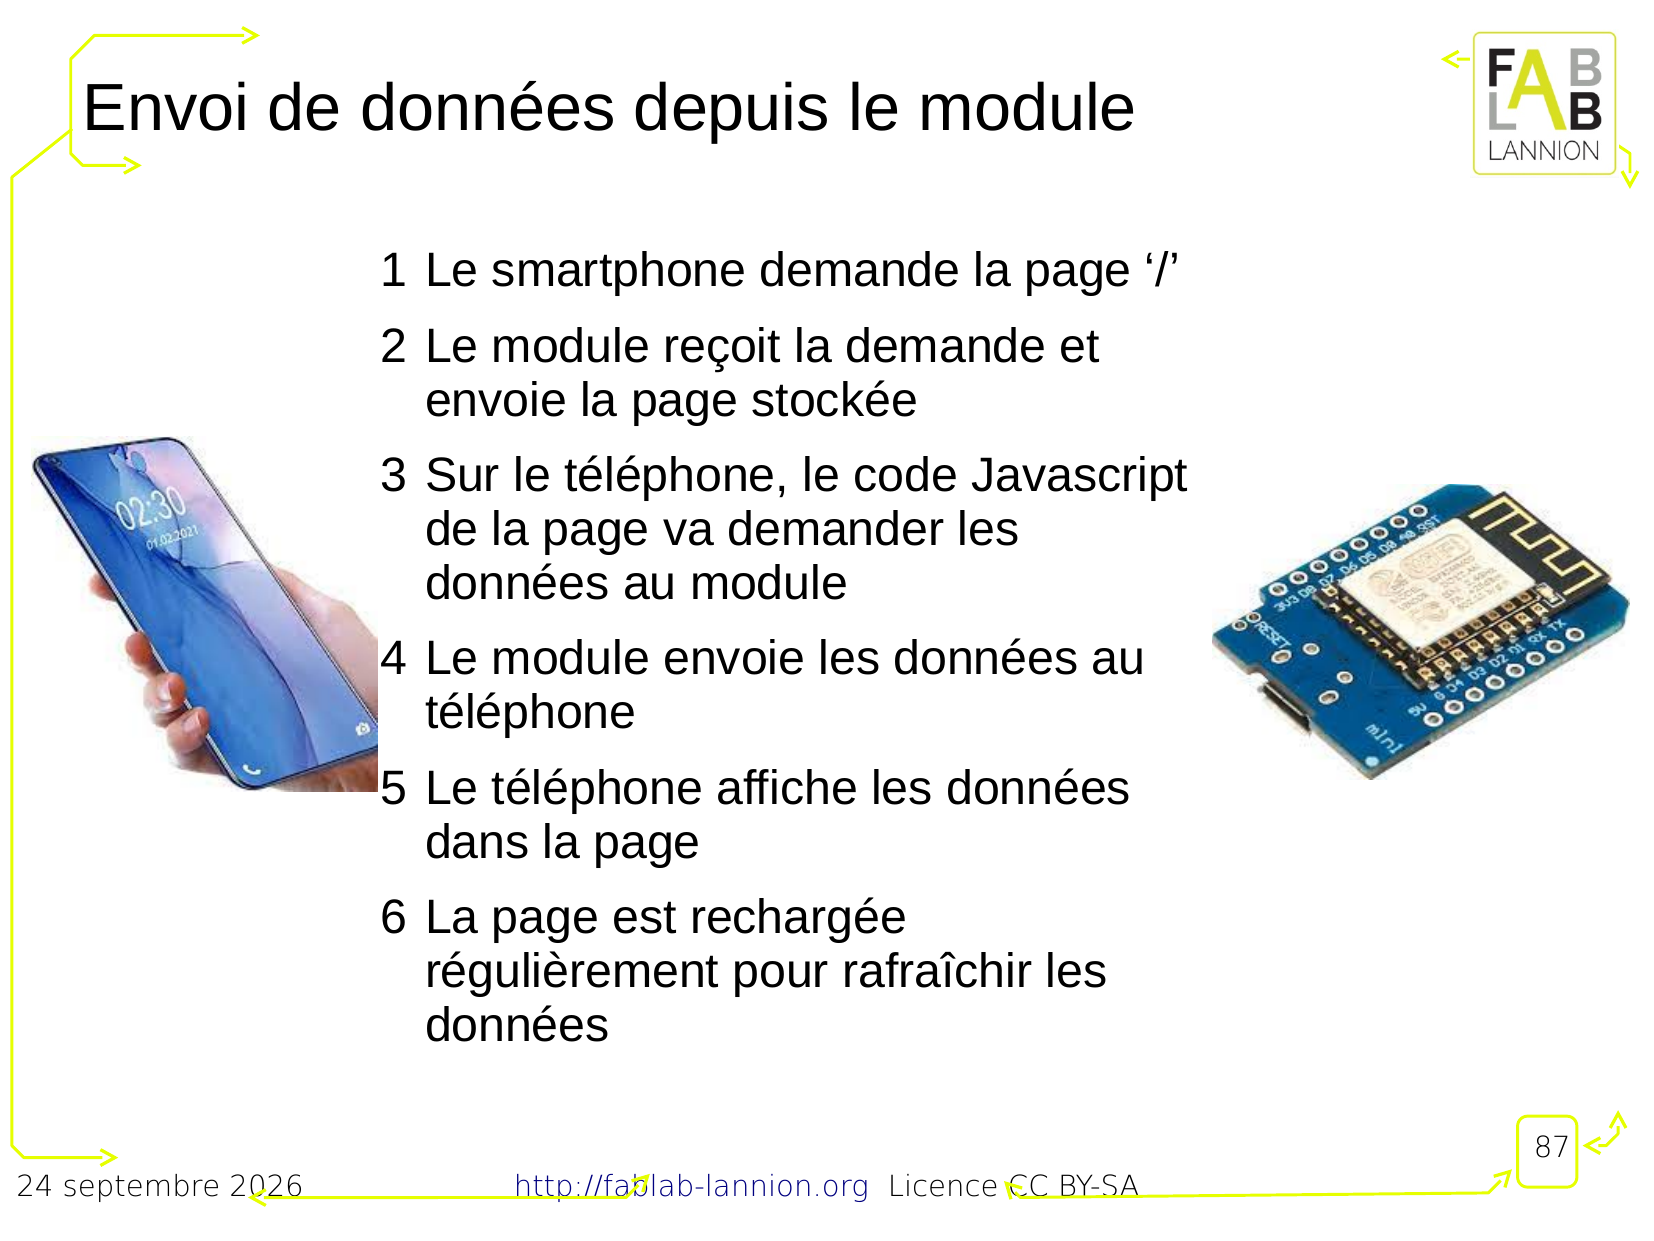

# Envoi de données depuis le module
Le smartphone demande la page ‘/’
Le module reçoit la demande et envoie la page stockée
Sur le téléphone, le code Javascript de la page va demander les données au module
Le module envoie les données au téléphone
Le téléphone affiche les données dans la page
La page est rechargée régulièrement pour rafraîchir les données
87